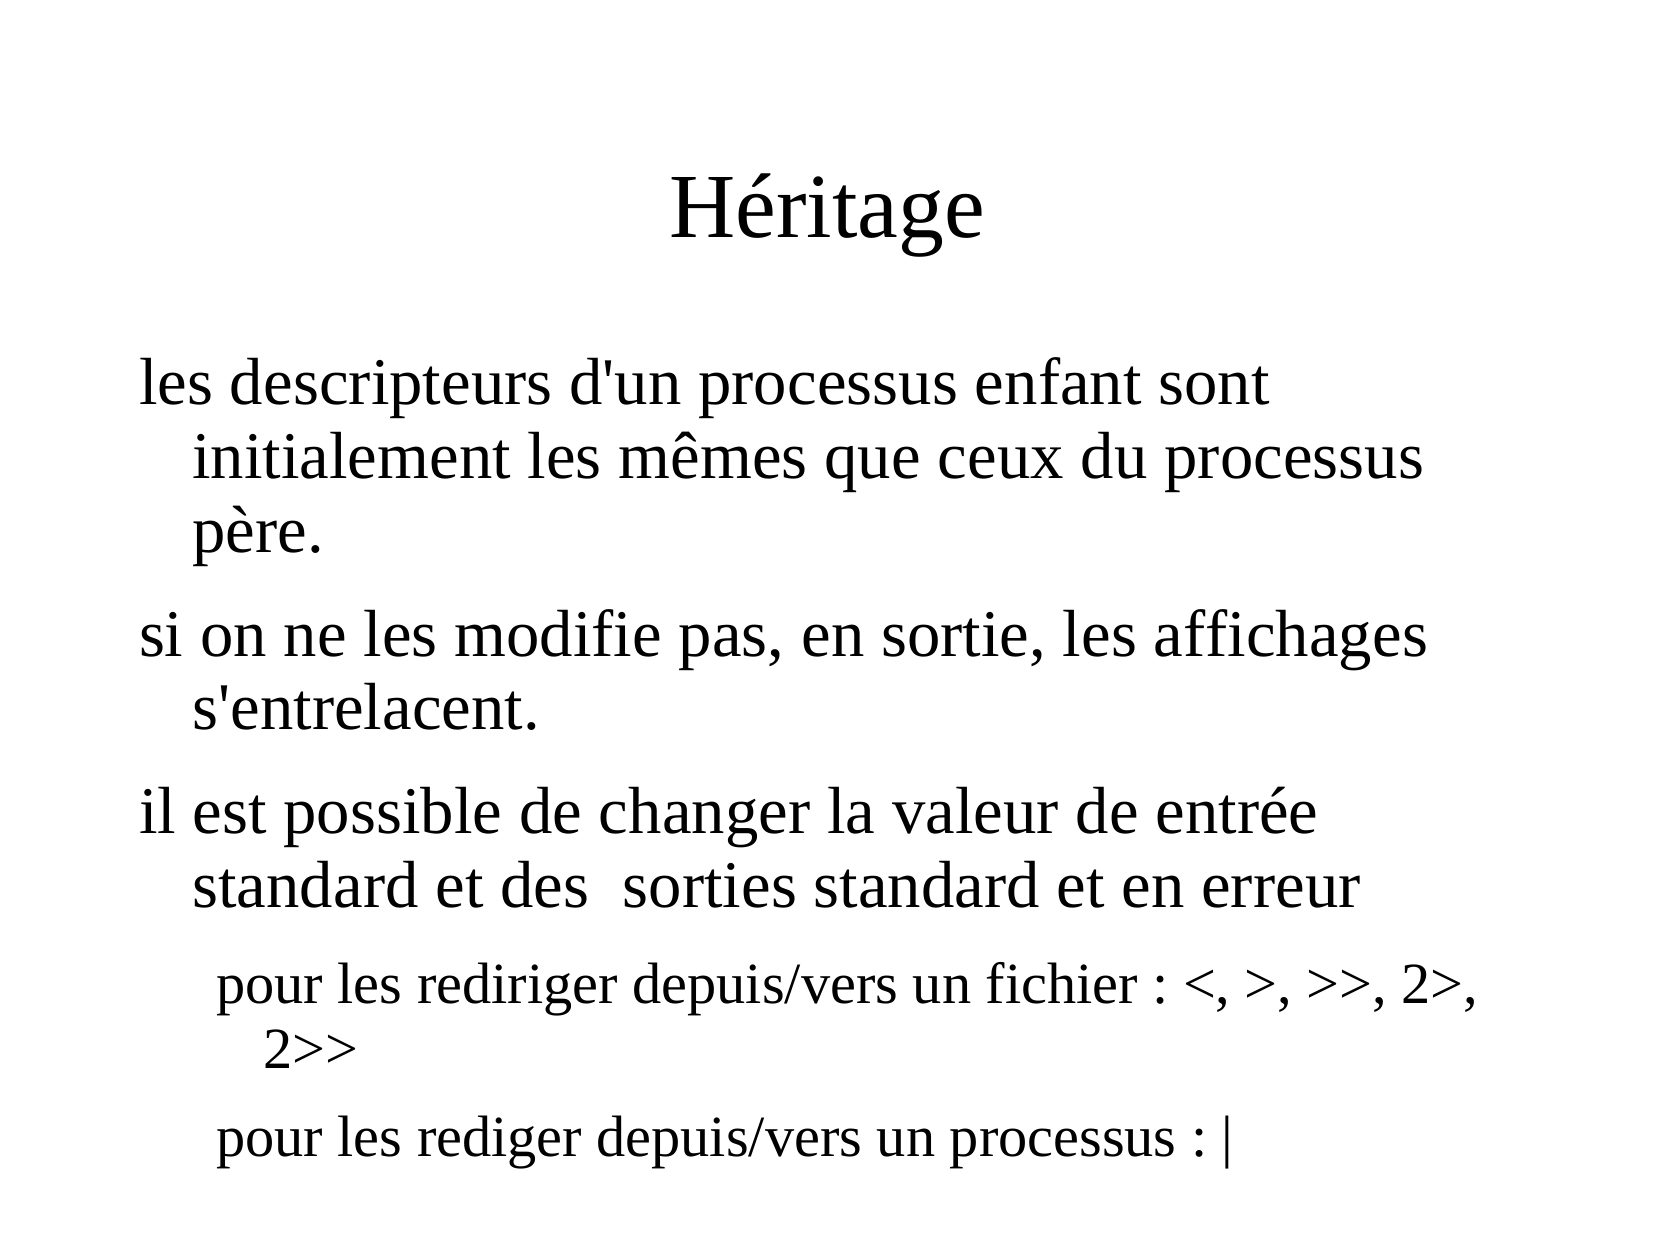

# Héritage
les descripteurs d'un processus enfant sont initialement les mêmes que ceux du processus père.
si on ne les modifie pas, en sortie, les affichages s'entrelacent.
il est possible de changer la valeur de entrée standard et des sorties standard et en erreur
pour les rediriger depuis/vers un fichier : <, >, >>, 2>, 2>>
pour les rediger depuis/vers un processus : |